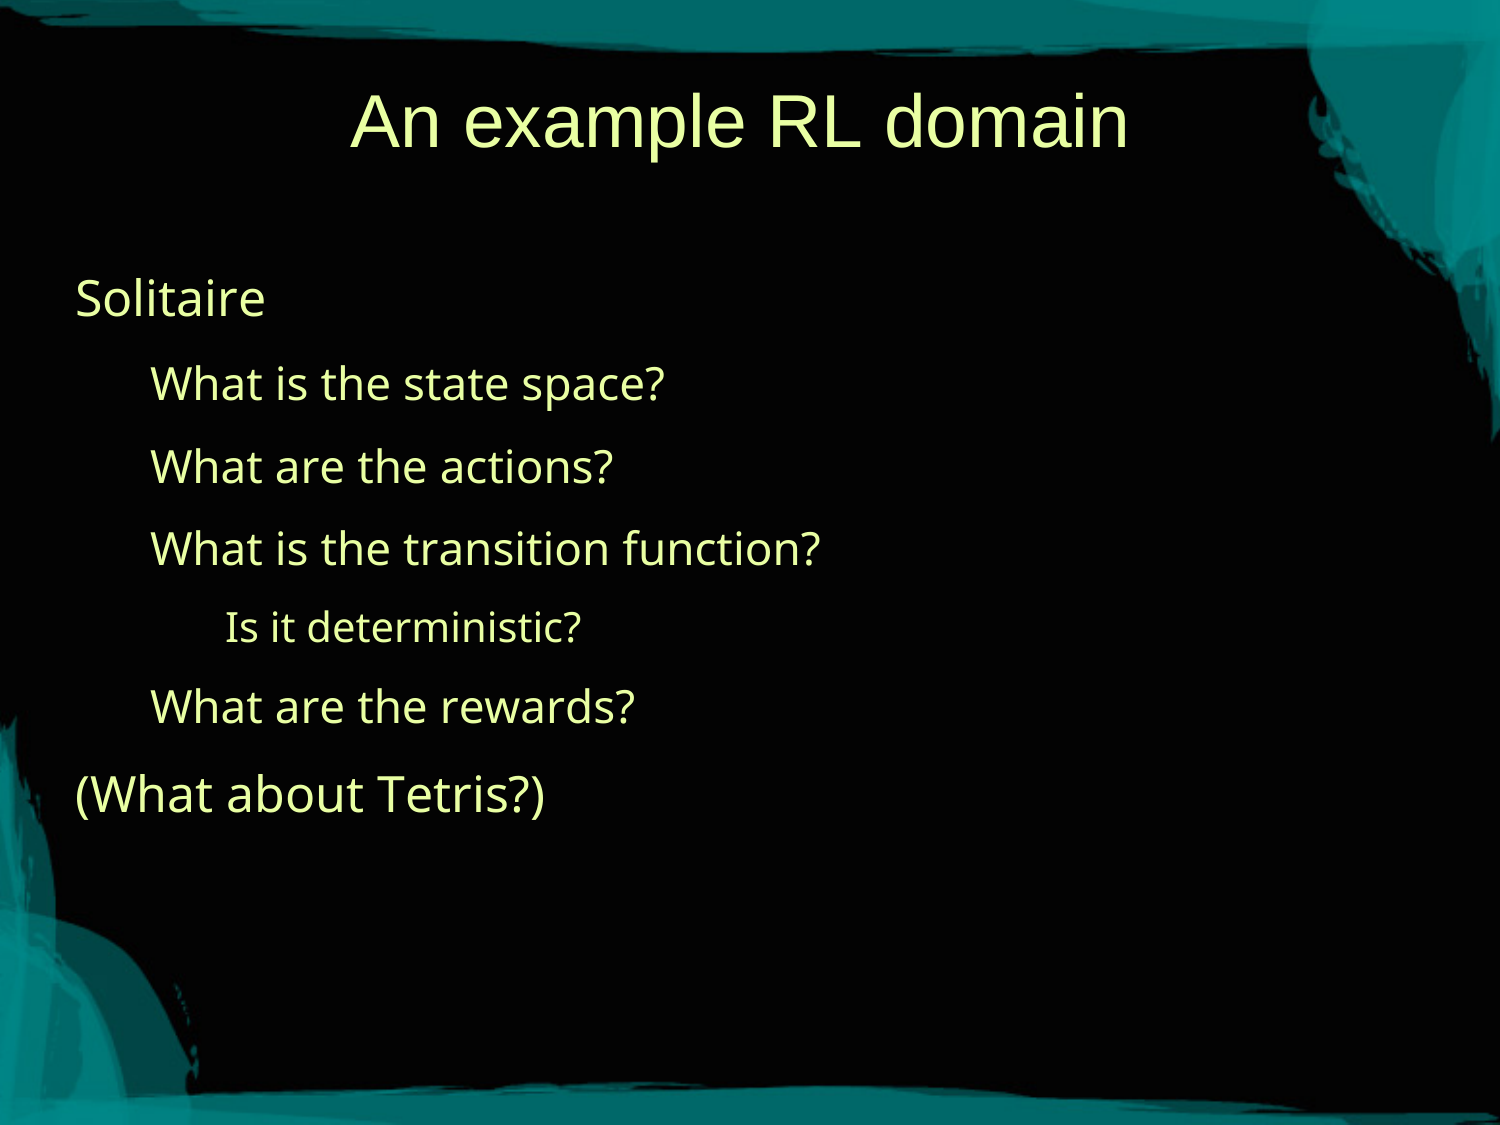

# An example RL domain
Solitaire
What is the state space?
What are the actions?
What is the transition function?
Is it deterministic?
What are the rewards?
(What about Tetris?)